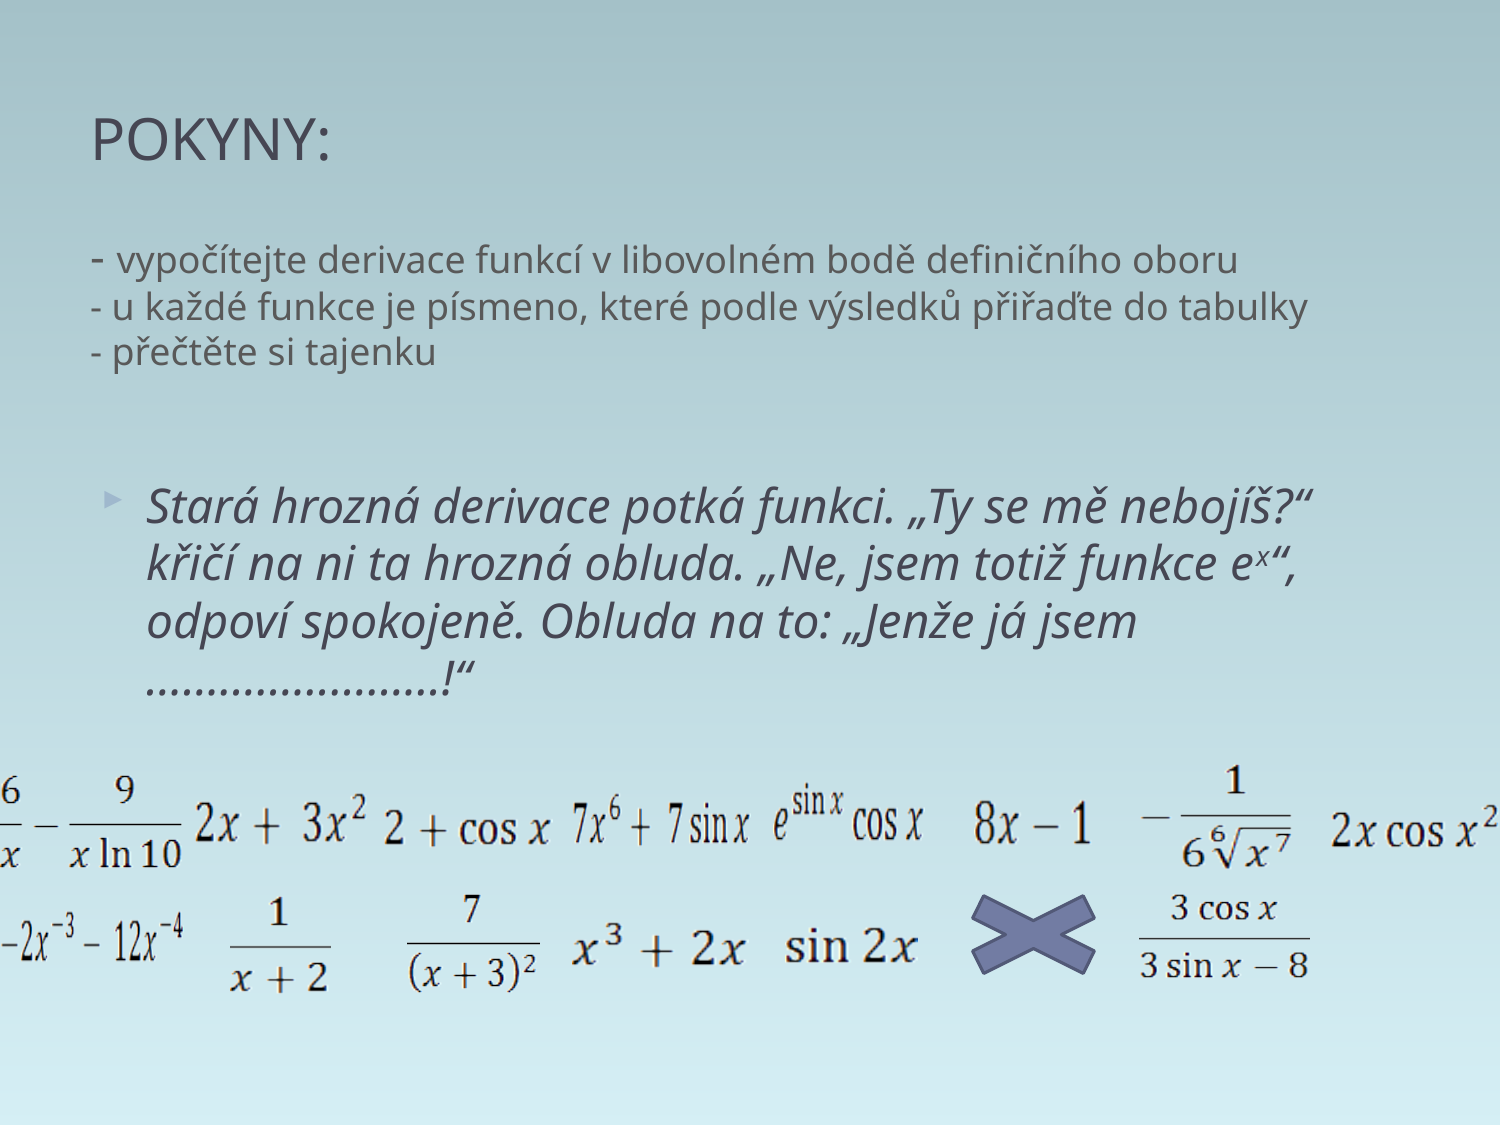

# POKYNY: - vypočítejte derivace funkcí v libovolném bodě definičního oboru - u každé funkce je písmeno, které podle výsledků přiřaďte do tabulky - přečtěte si tajenku
Stará hrozná derivace potká funkci. „Ty se mě nebojíš?“ křičí na ni ta hrozná obluda. „Ne, jsem totiž funkce ex“, odpoví spokojeně. Obluda na to: „Jenže já jsem ……………………!“
| | | | | | | | |
| --- | --- | --- | --- | --- | --- | --- | --- |
| | | | | | | |
| --- | --- | --- | --- | --- | --- | --- |